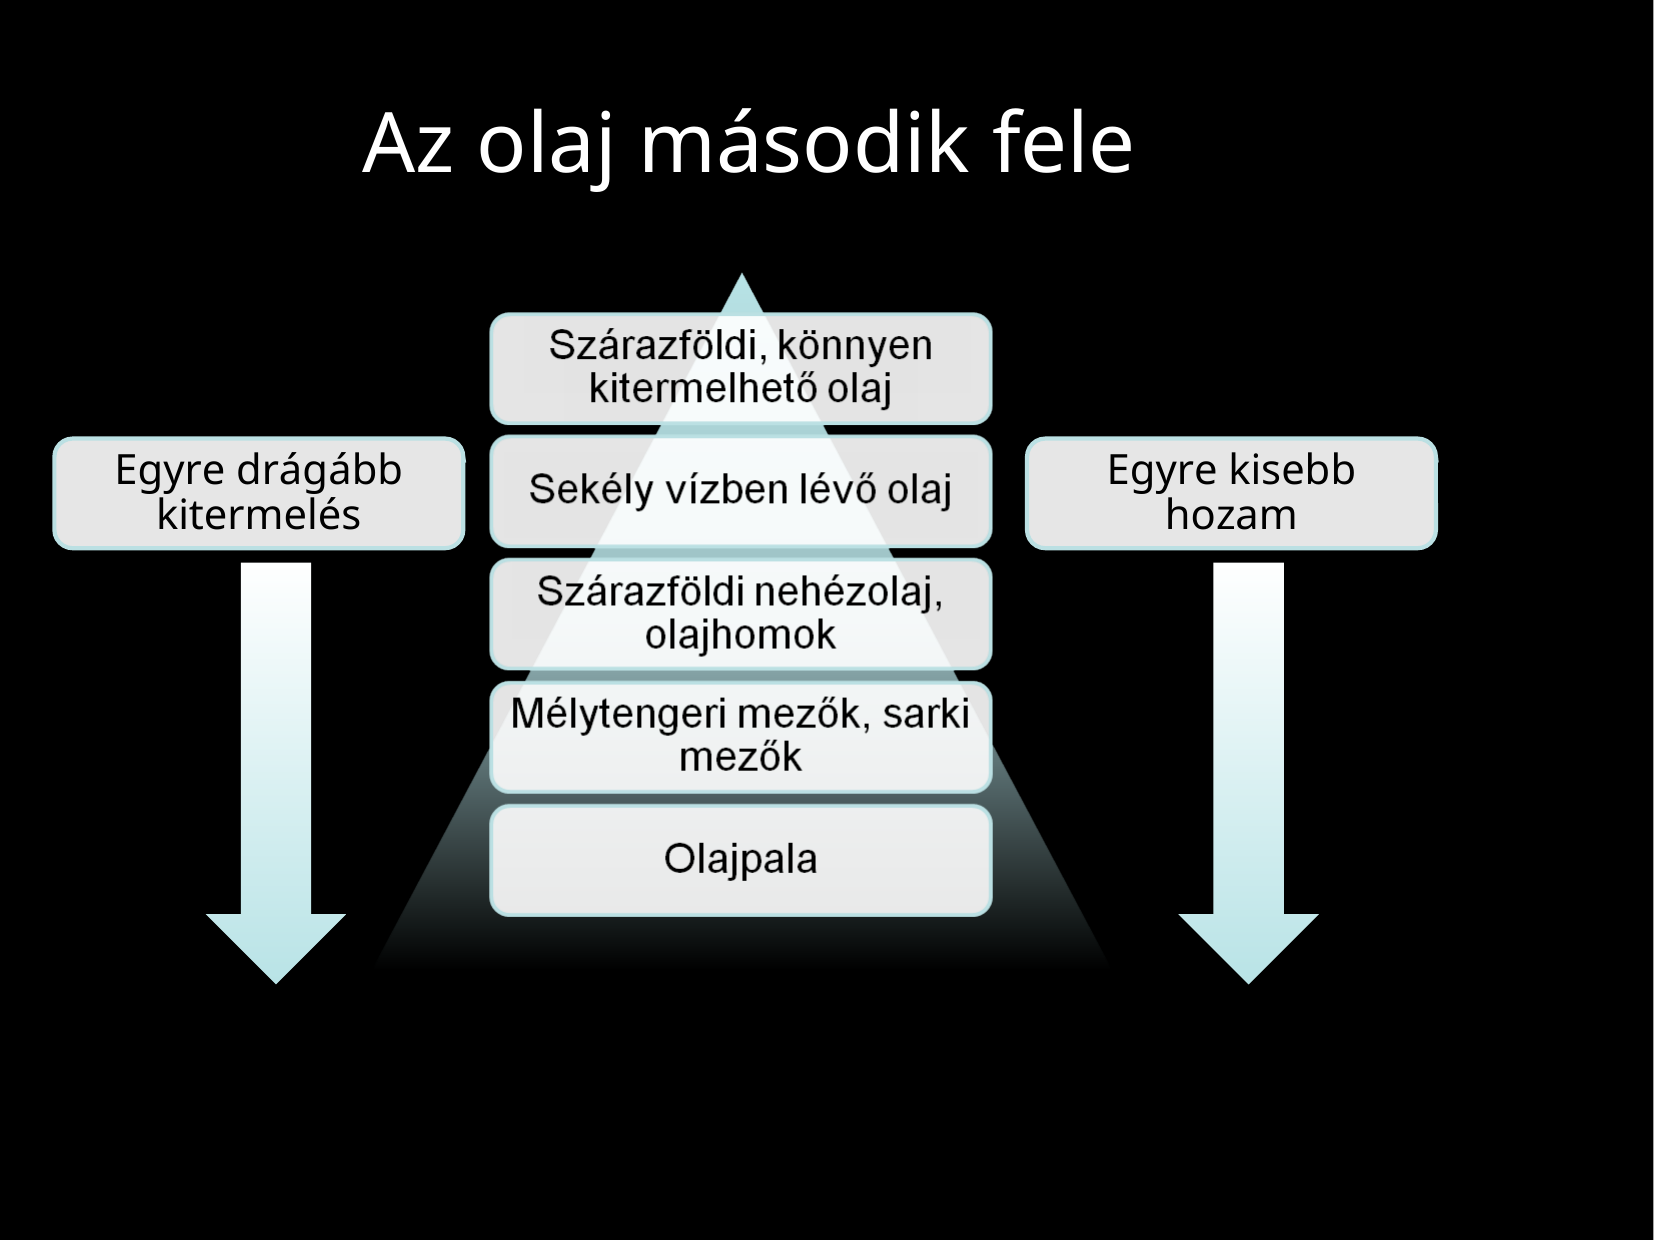

Az olaj második fele
Egyre drágább kitermelés
Egyre kisebb hozam